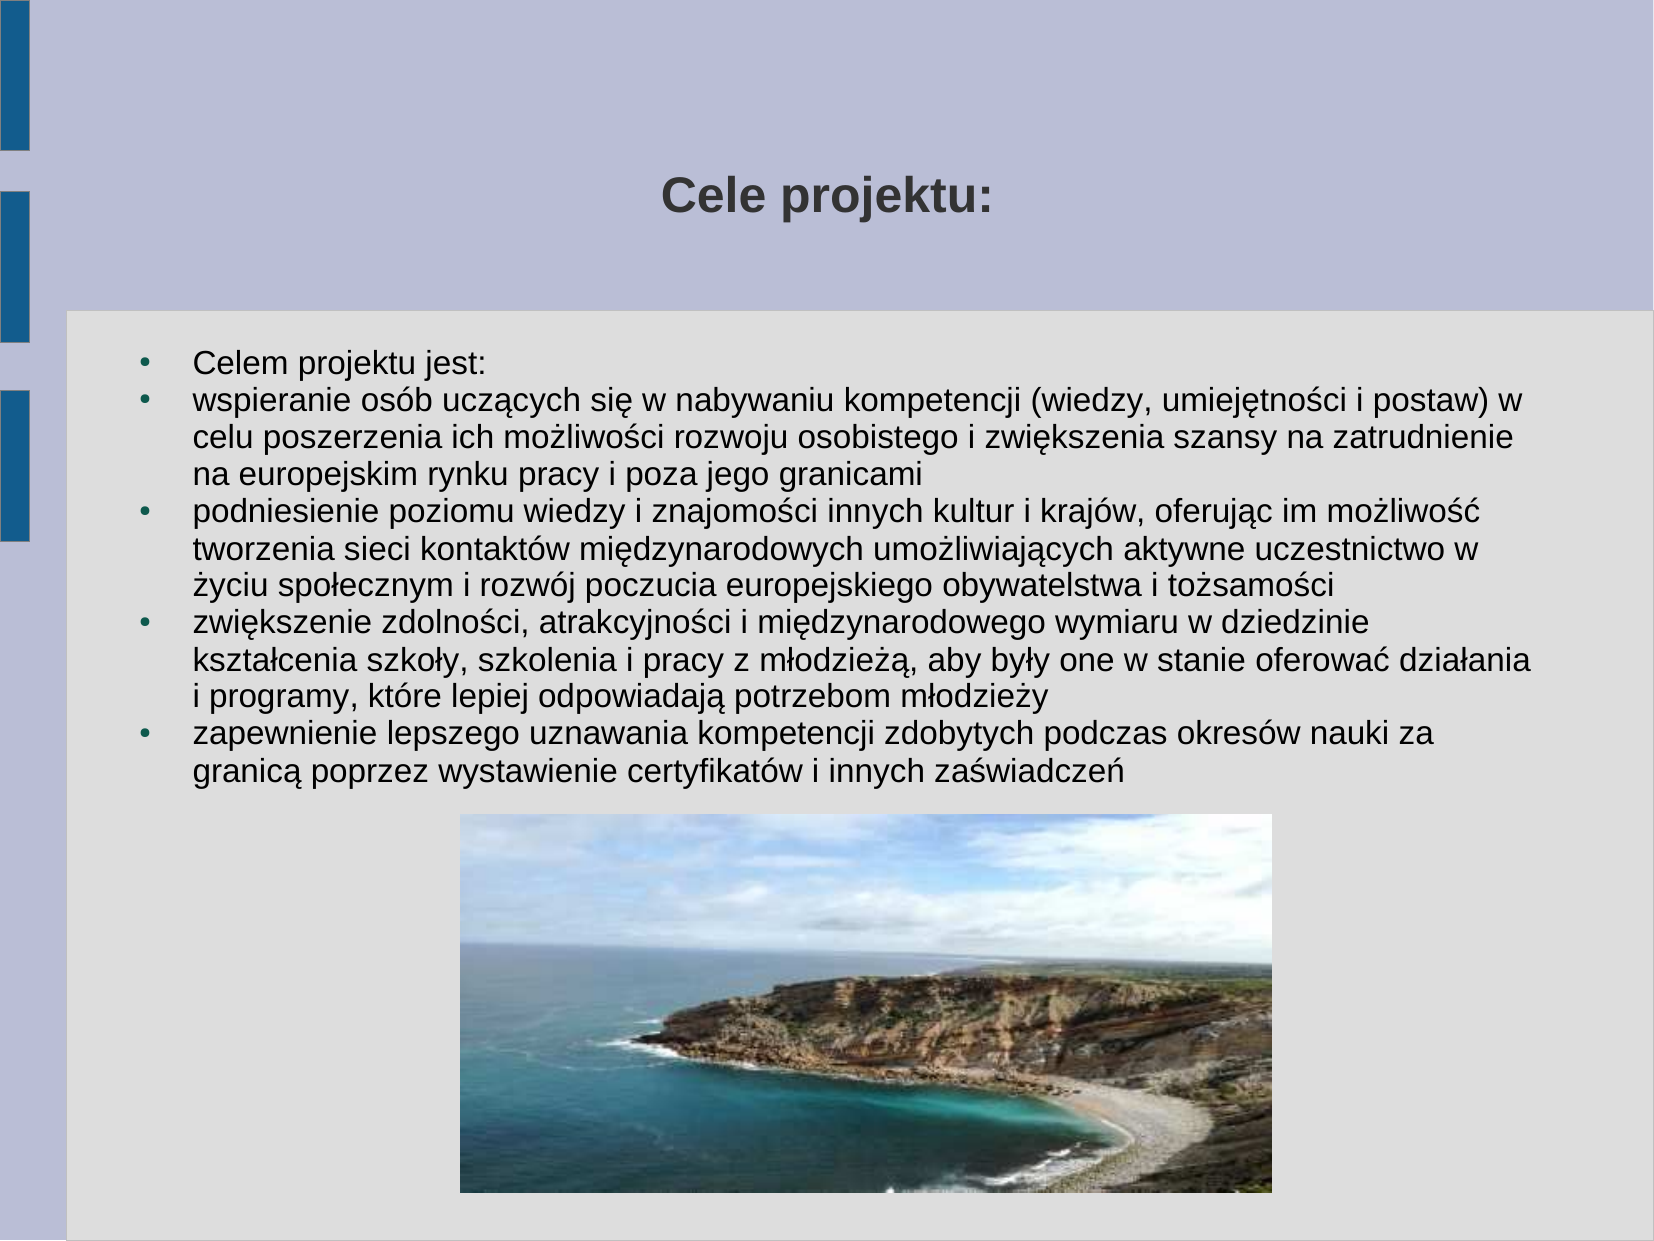

# Cele projektu:
Celem projektu jest:
wspieranie osób uczących się w nabywaniu kompetencji (wiedzy, umiejętności i postaw) w celu poszerzenia ich możliwości rozwoju osobistego i zwiększenia szansy na zatrudnienie na europejskim rynku pracy i poza jego granicami
podniesienie poziomu wiedzy i znajomości innych kultur i krajów, oferując im możliwość tworzenia sieci kontaktów międzynarodowych umożliwiających aktywne uczestnictwo w życiu społecznym i rozwój poczucia europejskiego obywatelstwa i tożsamości
zwiększenie zdolności, atrakcyjności i międzynarodowego wymiaru w dziedzinie kształcenia szkoły, szkolenia i pracy z młodzieżą, aby były one w stanie oferować działania i programy, które lepiej odpowiadają potrzebom młodzieży
zapewnienie lepszego uznawania kompetencji zdobytych podczas okresów nauki za granicą poprzez wystawienie certyfikatów i innych zaświadczeń